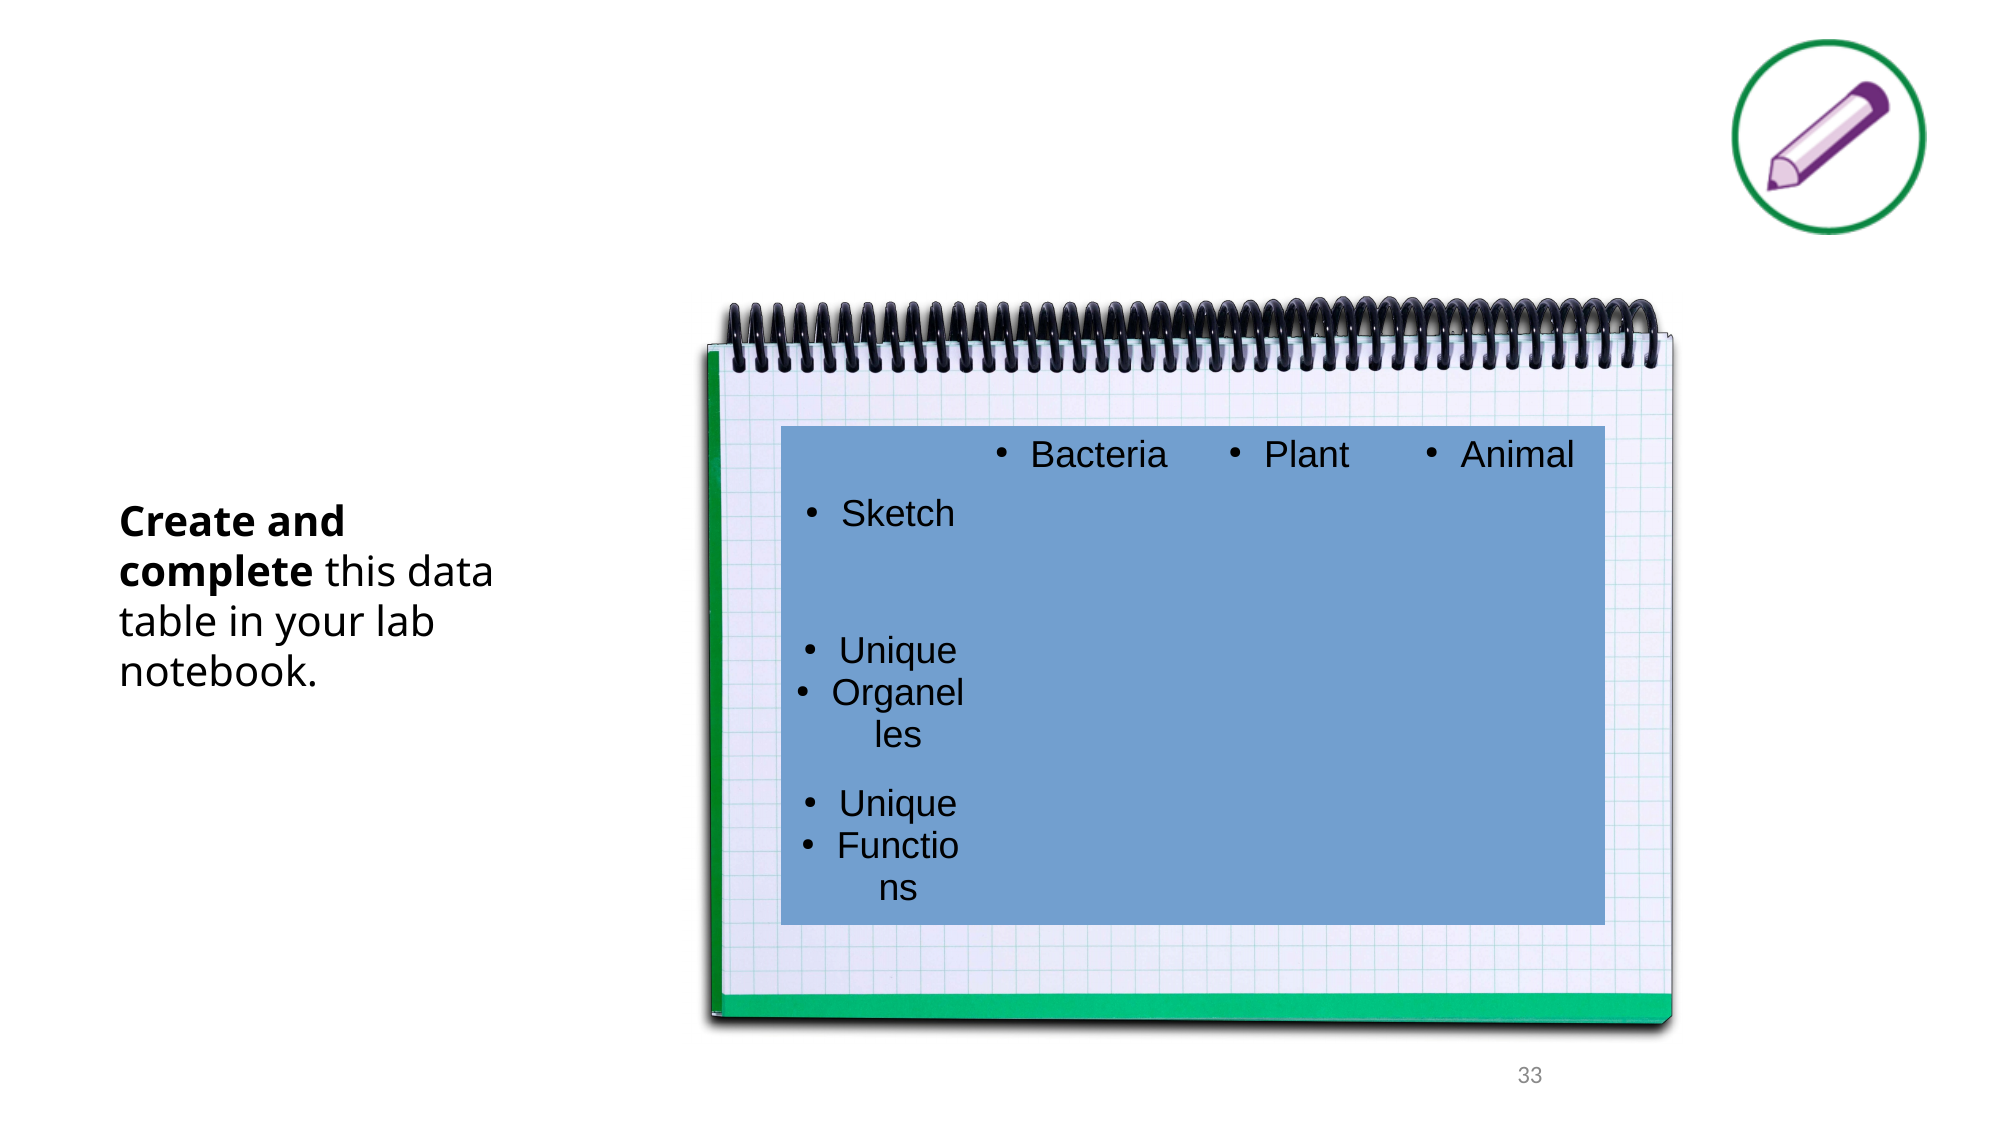

Compare Types of Cells
| | Bacteria | Plant | Animal |
| --- | --- | --- | --- |
| Sketch | | | |
| Unique Organelles | | | |
| Unique Functions | | | |
Create and complete this data table in your lab notebook.